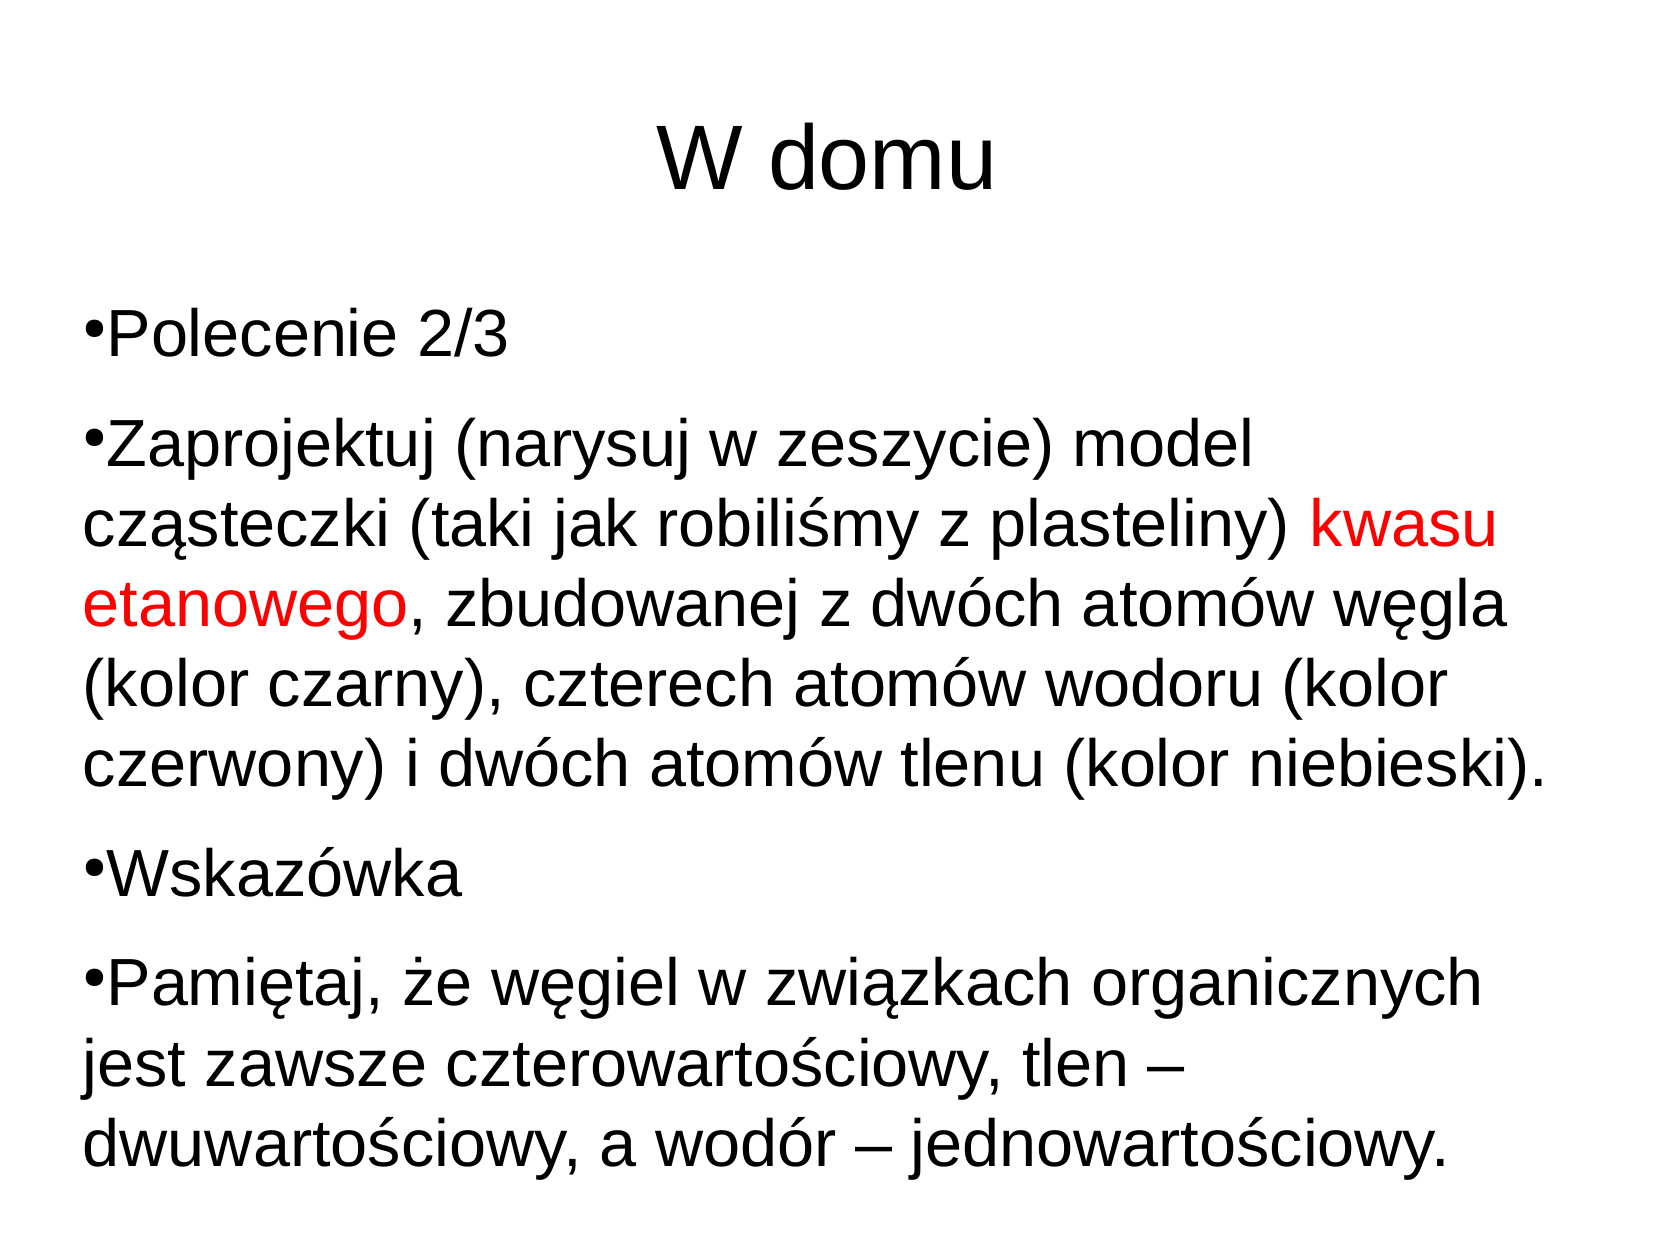

# W domu
Polecenie 2/3
Zaprojektuj (narysuj w zeszycie) model cząsteczki (taki jak robiliśmy z plasteliny) kwasu etanowego, zbudowanej z dwóch atomów węgla (kolor czarny), czterech atomów wodoru (kolor czerwony) i dwóch atomów tlenu (kolor niebieski).
Wskazówka
Pamiętaj, że węgiel w związkach organicznych jest zawsze czterowartościowy, tlen – dwuwartościowy, a wodór – jednowartościowy.